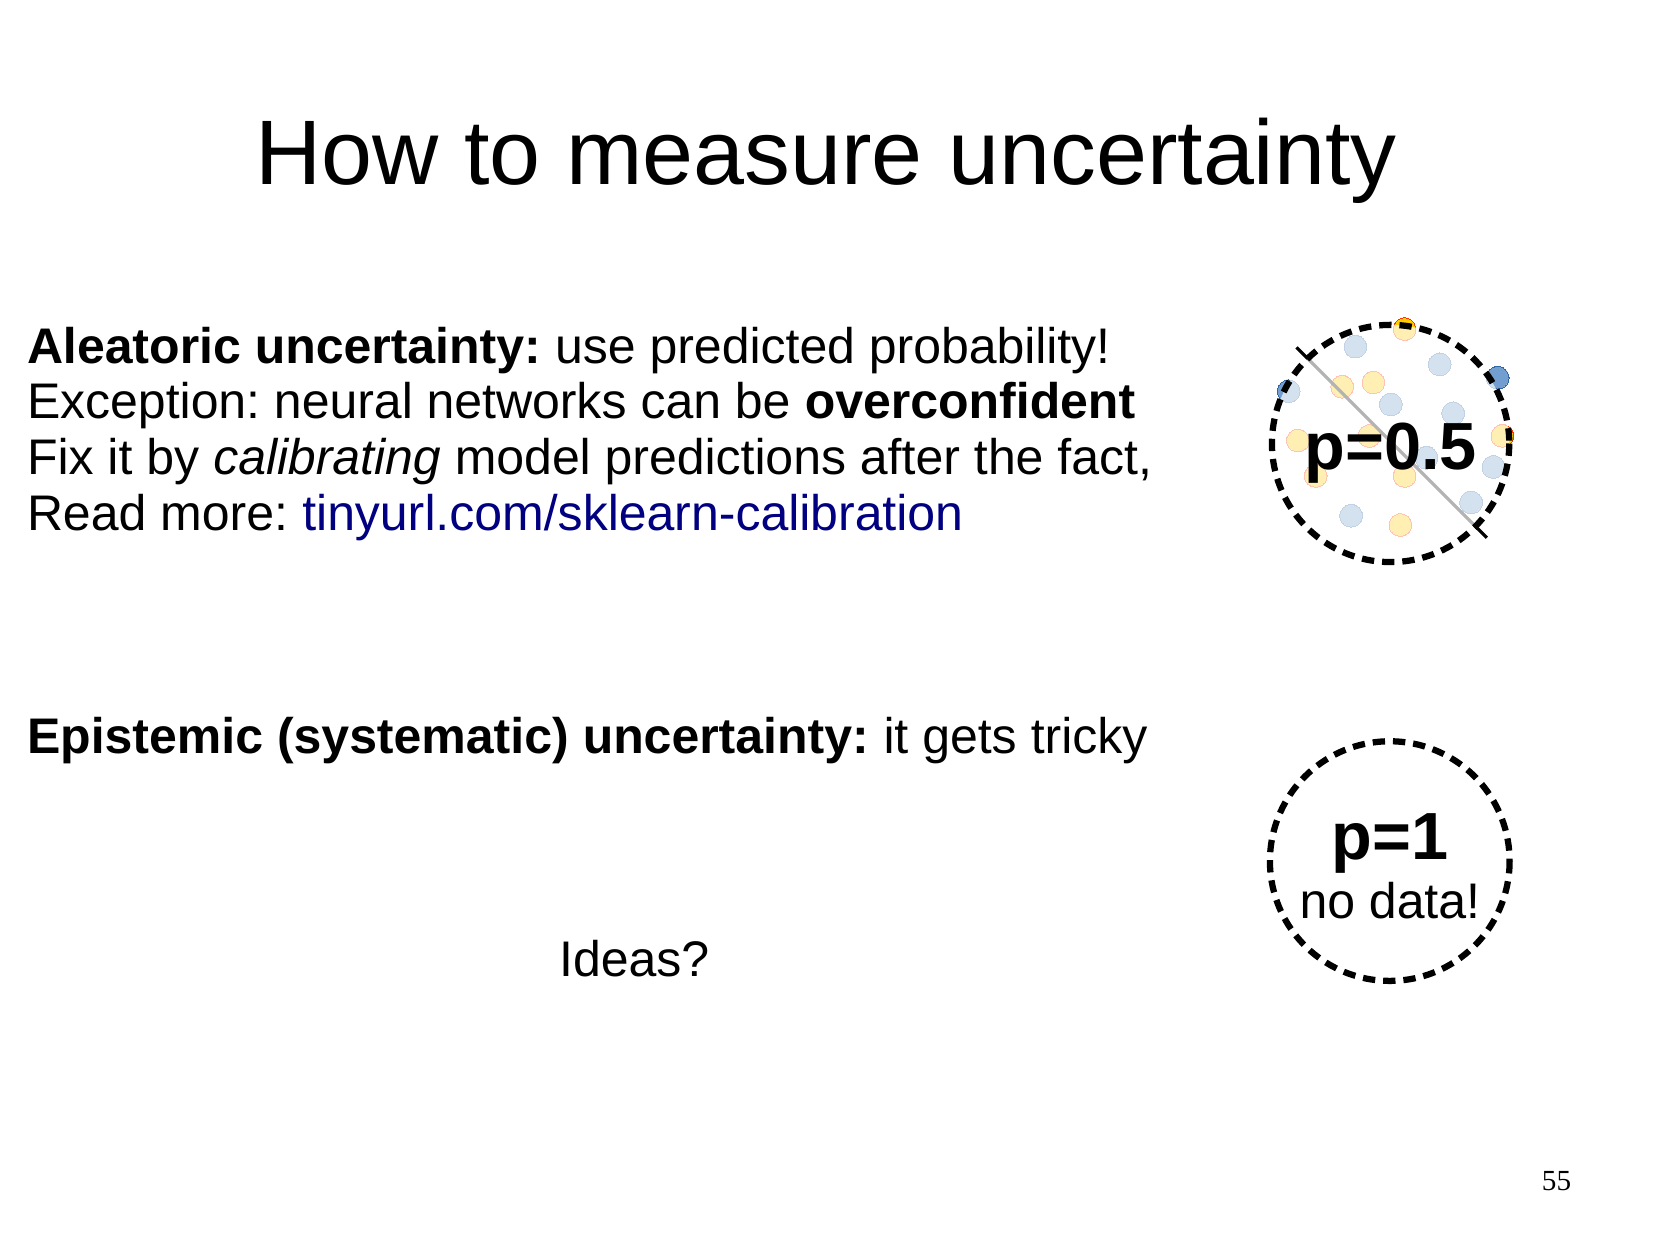

# How to measure uncertainty
Aleatoric uncertainty: use predicted probability!
Exception: neural networks can be overconfident
Fix it by calibrating model predictions after the fact,
Read more: tinyurl.com/sklearn-calibration
Epistemic (systematic) uncertainty: it gets tricky
 Ideas?
p=0.5
p=1
no data!
55